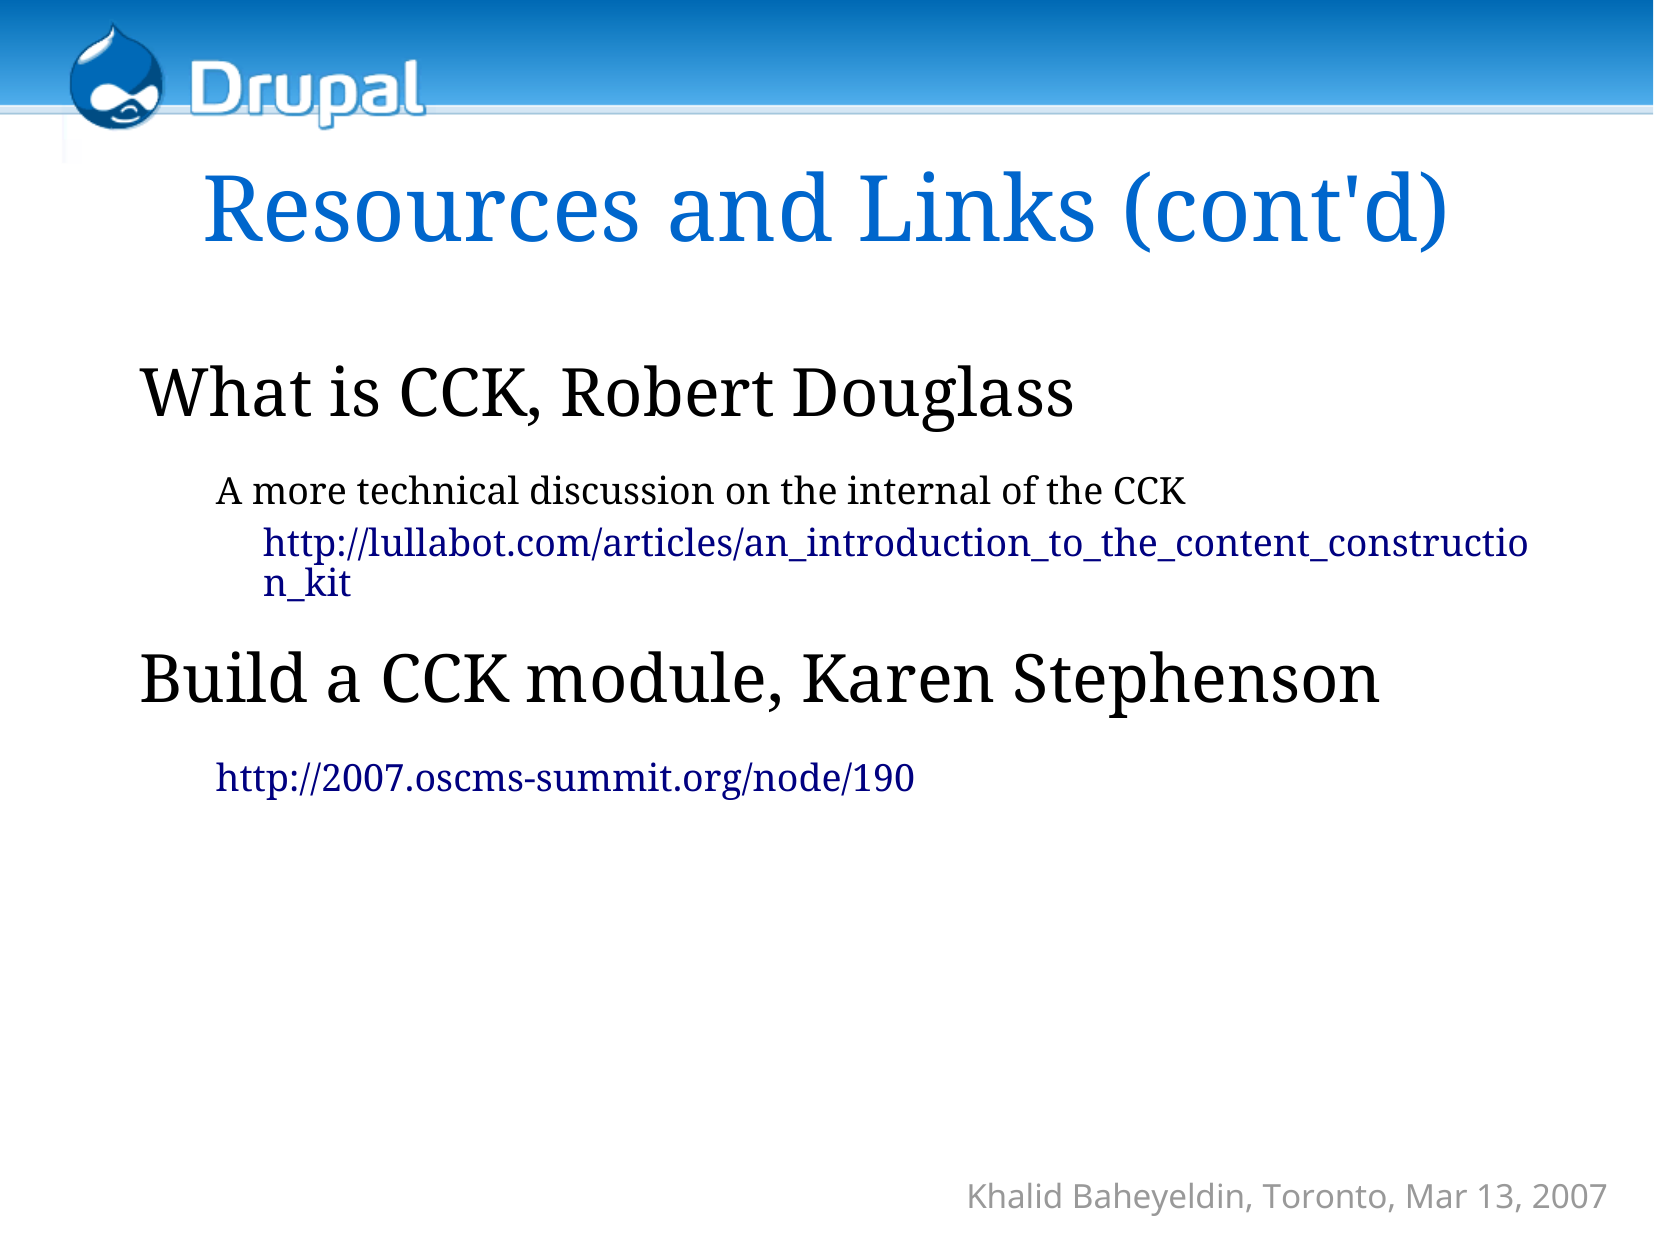

# Resources and Links (cont'd)
What is CCK, Robert Douglass
A more technical discussion on the internal of the CCK http://lullabot.com/articles/an_introduction_to_the_content_construction_kit
Build a CCK module, Karen Stephenson
http://2007.oscms-summit.org/node/190